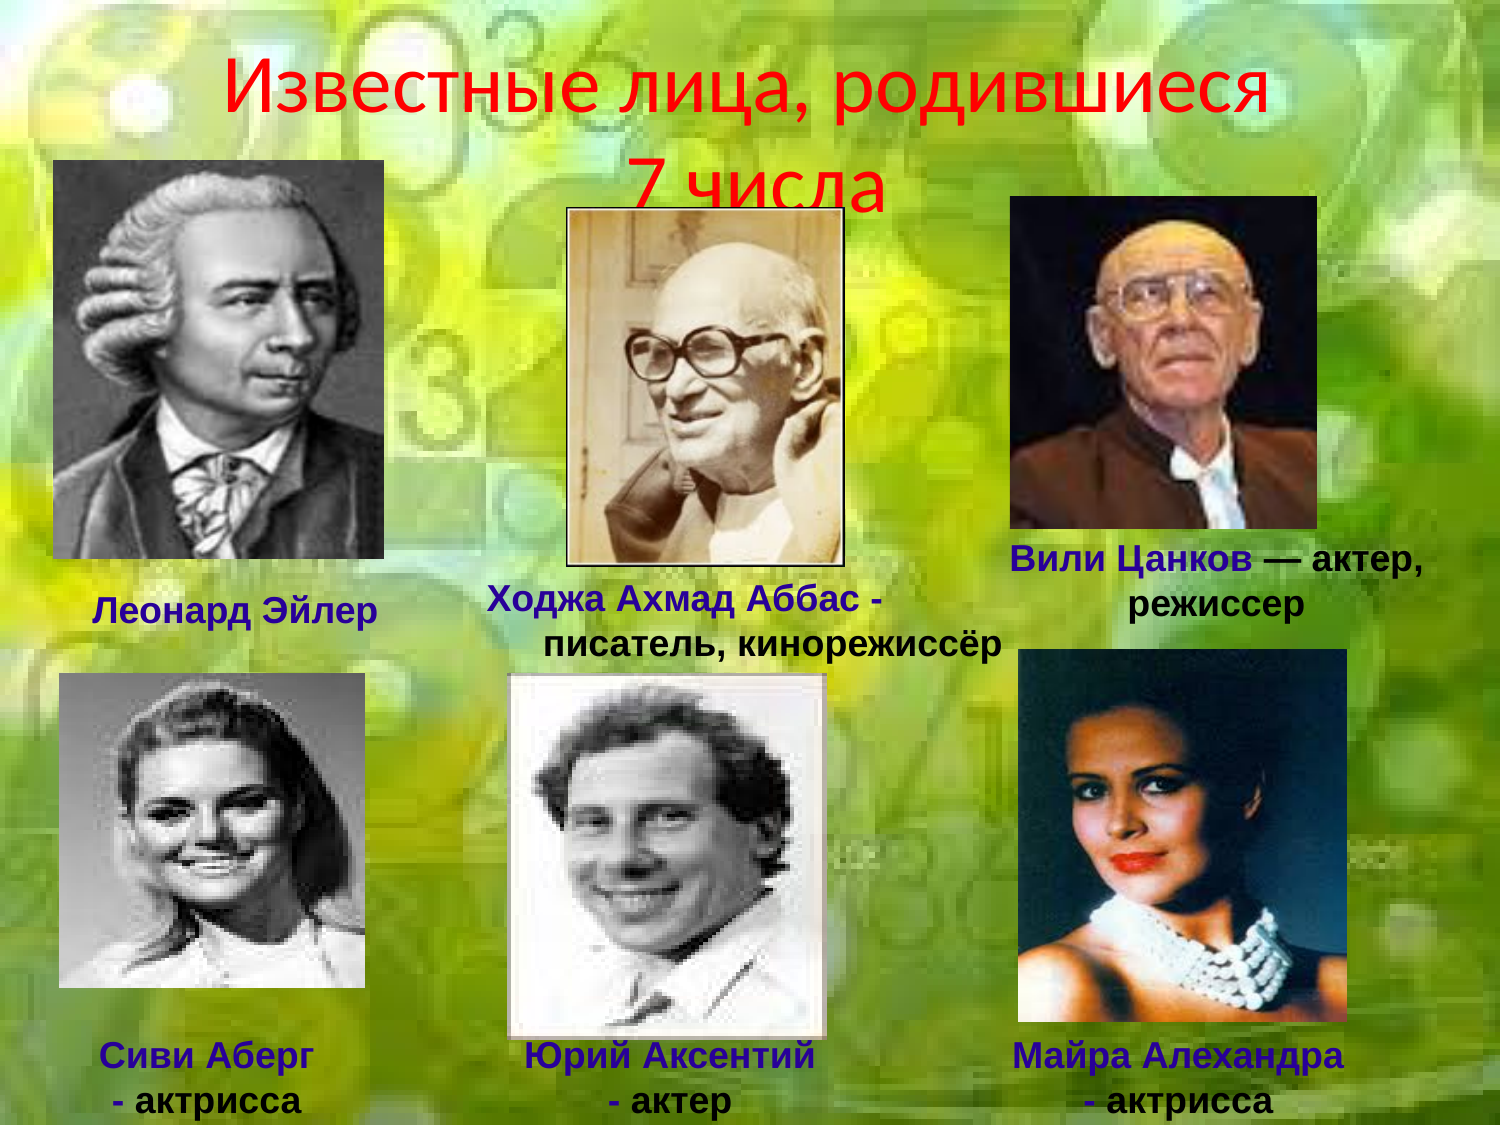

# Известные лица, родившиеся 7 числа
Вили Цанков — актер, режиссер
Ходжа Ахмад Аббас - писатель, кинорежиссёр
Леонард Эйлер
Сиви Аберг - актрисса
Юрий Аксентий - актер
Майра Алехандра - актрисса